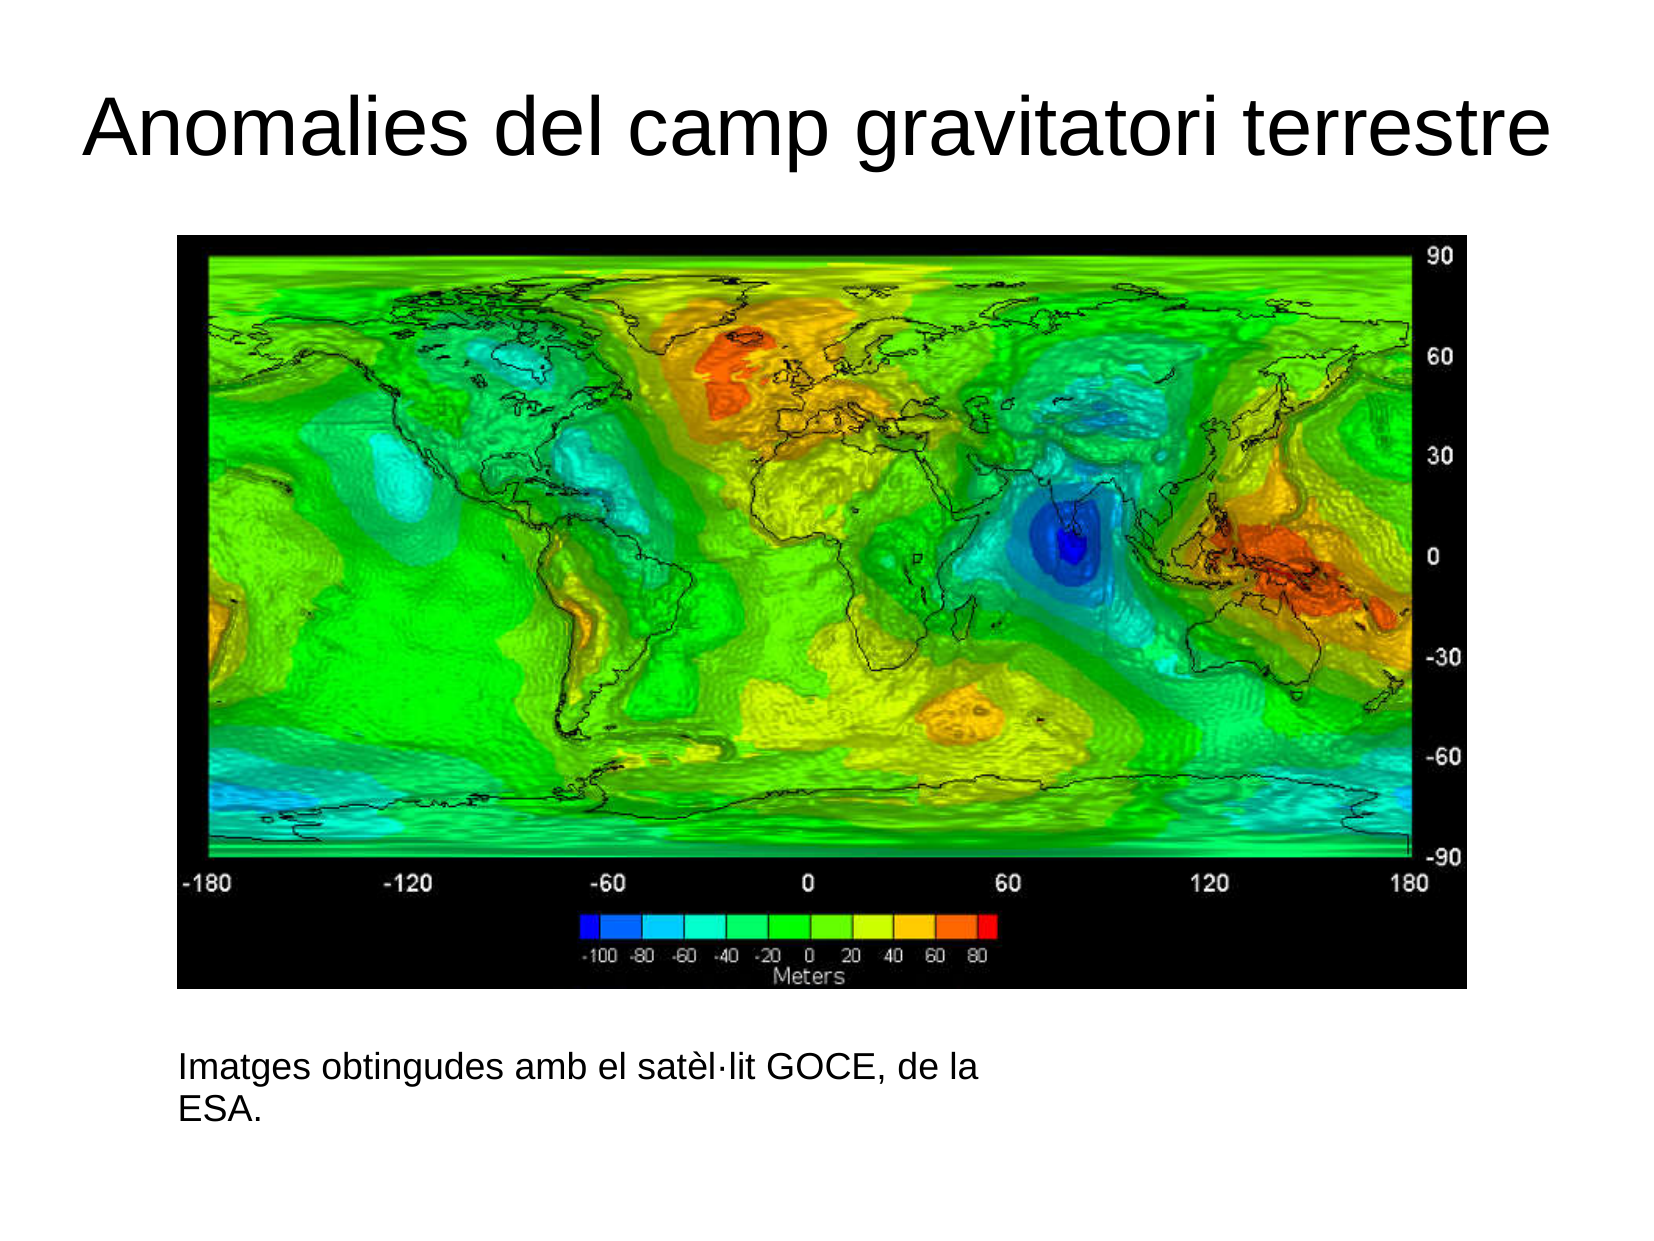

Anomalies del camp gravitatori terrestre
Imatges obtingudes amb el satèl·lit GOCE, de la ESA.